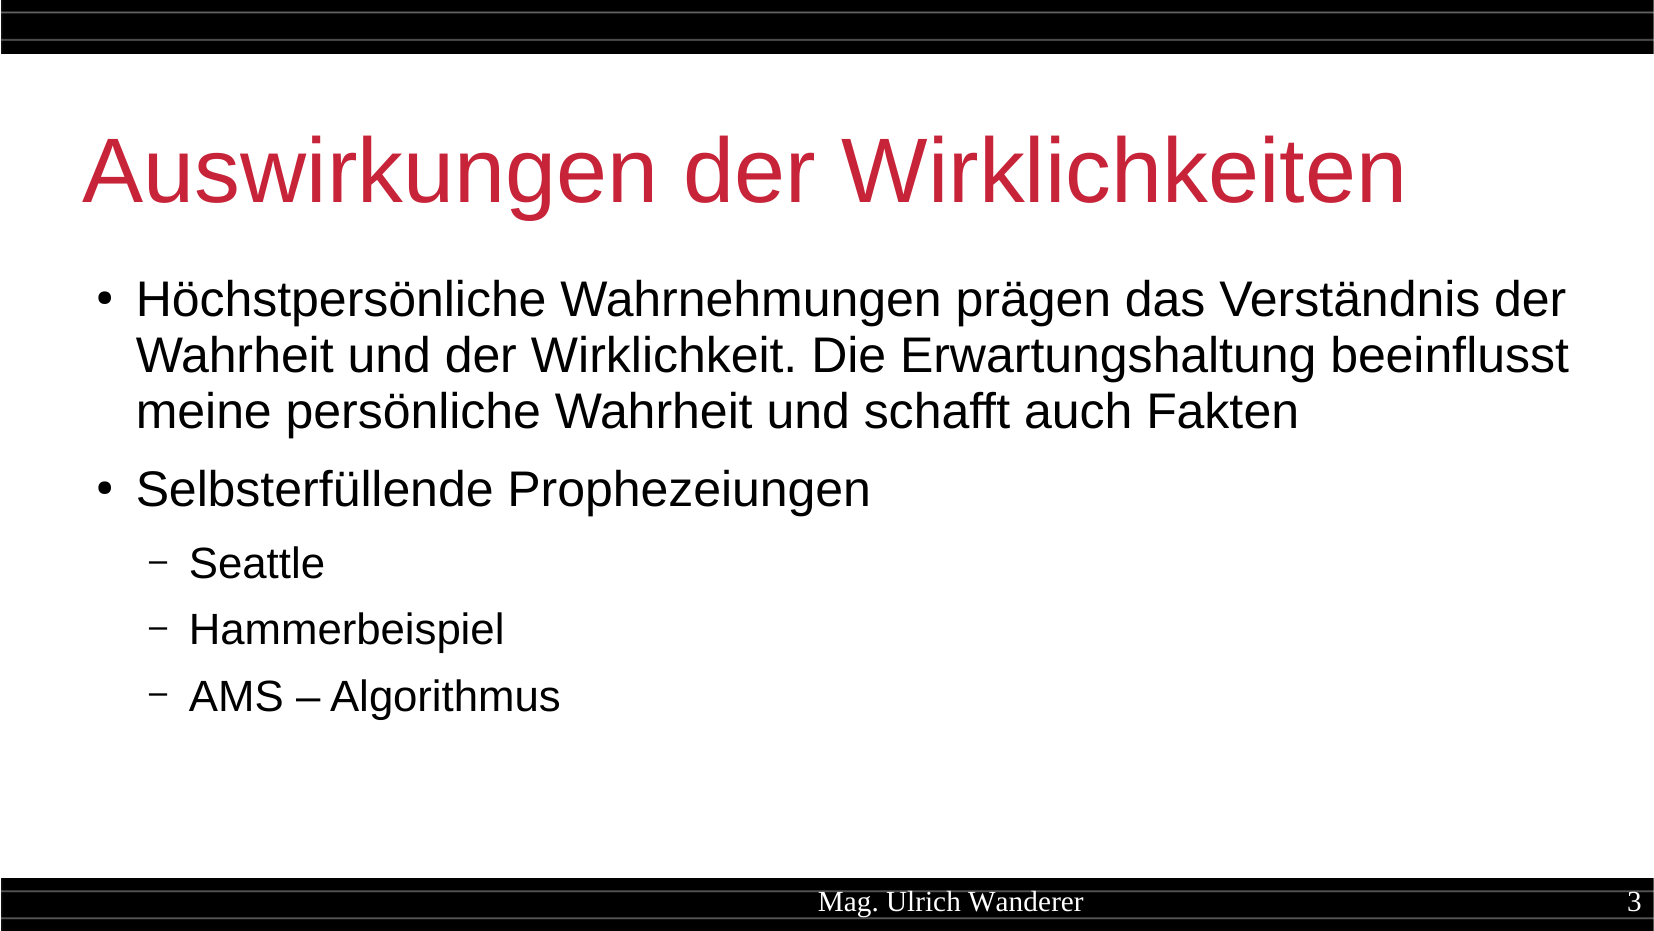

# Auswirkungen der Wirklichkeiten
Höchstpersönliche Wahrnehmungen prägen das Verständnis der Wahrheit und der Wirklichkeit. Die Erwartungshaltung beeinflusst meine persönliche Wahrheit und schafft auch Fakten
Selbsterfüllende Prophezeiungen
Seattle
Hammerbeispiel
AMS – Algorithmus